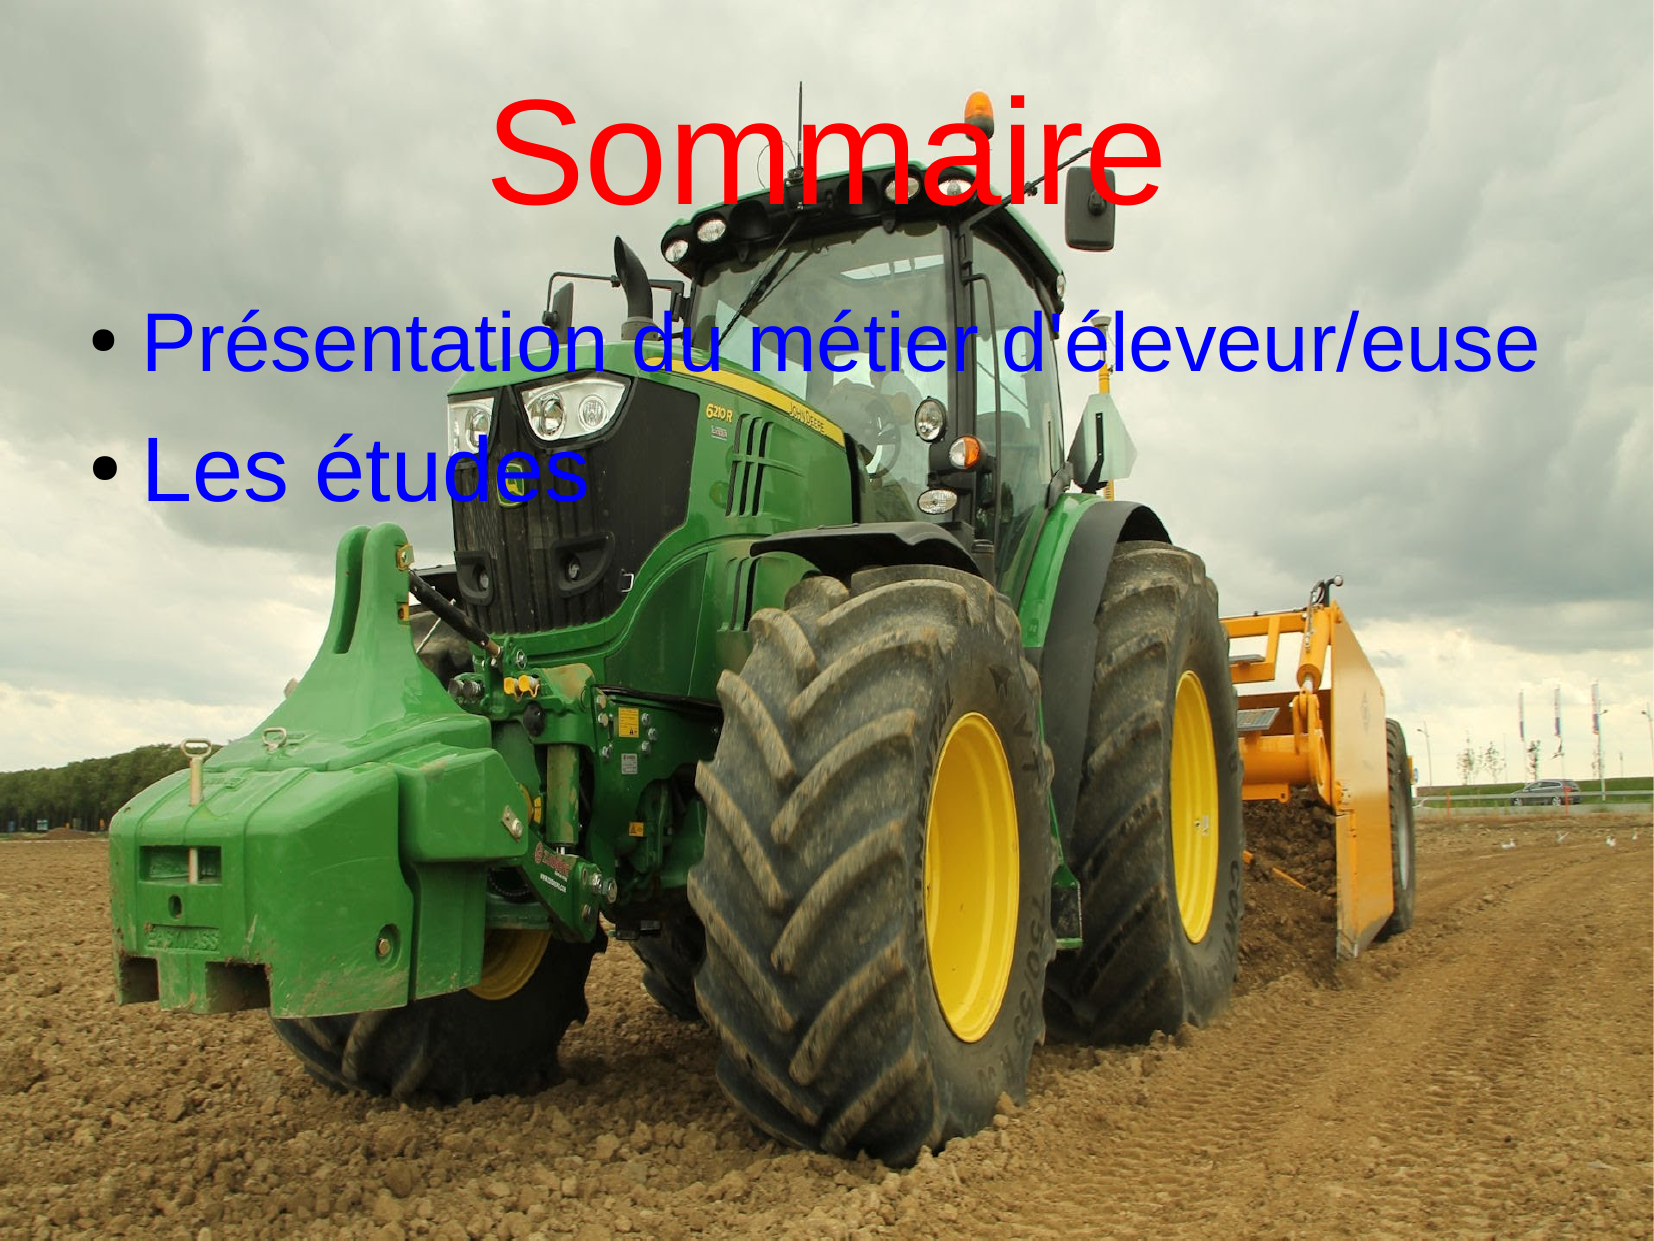

# Sommaire
Présentation du métier d'éleveur/euse
Les études